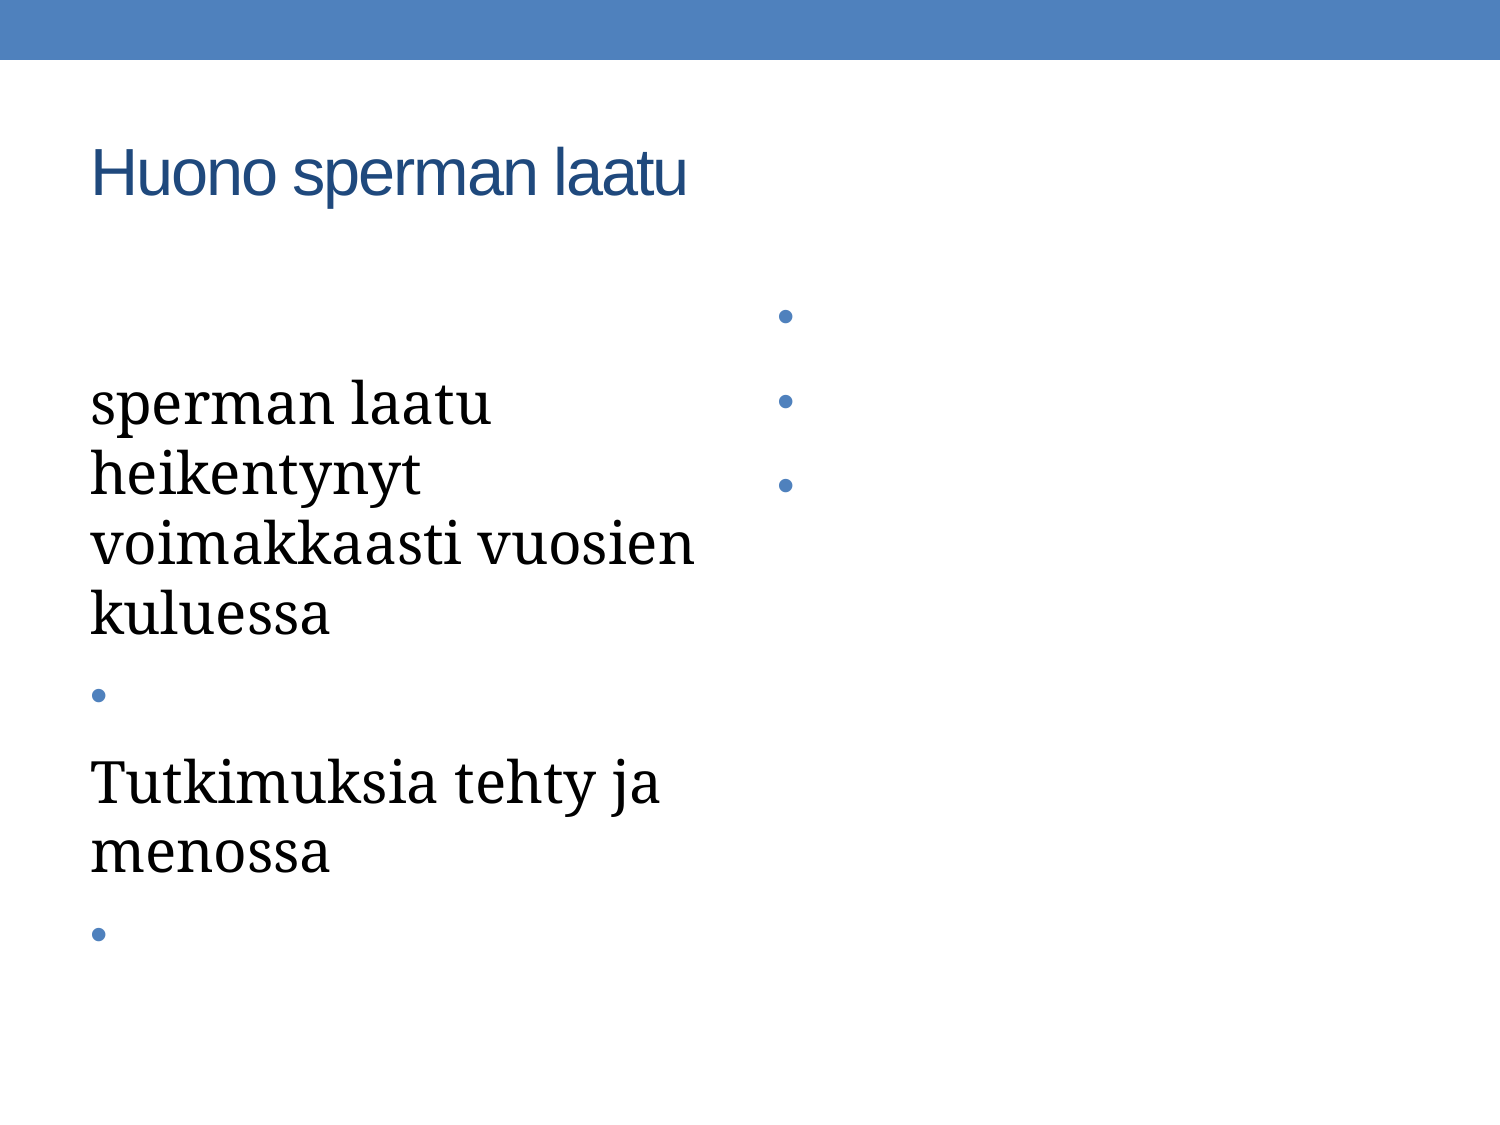

# Huono sperman laatu
sperman laatu heikentynyt voimakkaasti vuosien kuluessa
Tutkimuksia tehty ja menossa